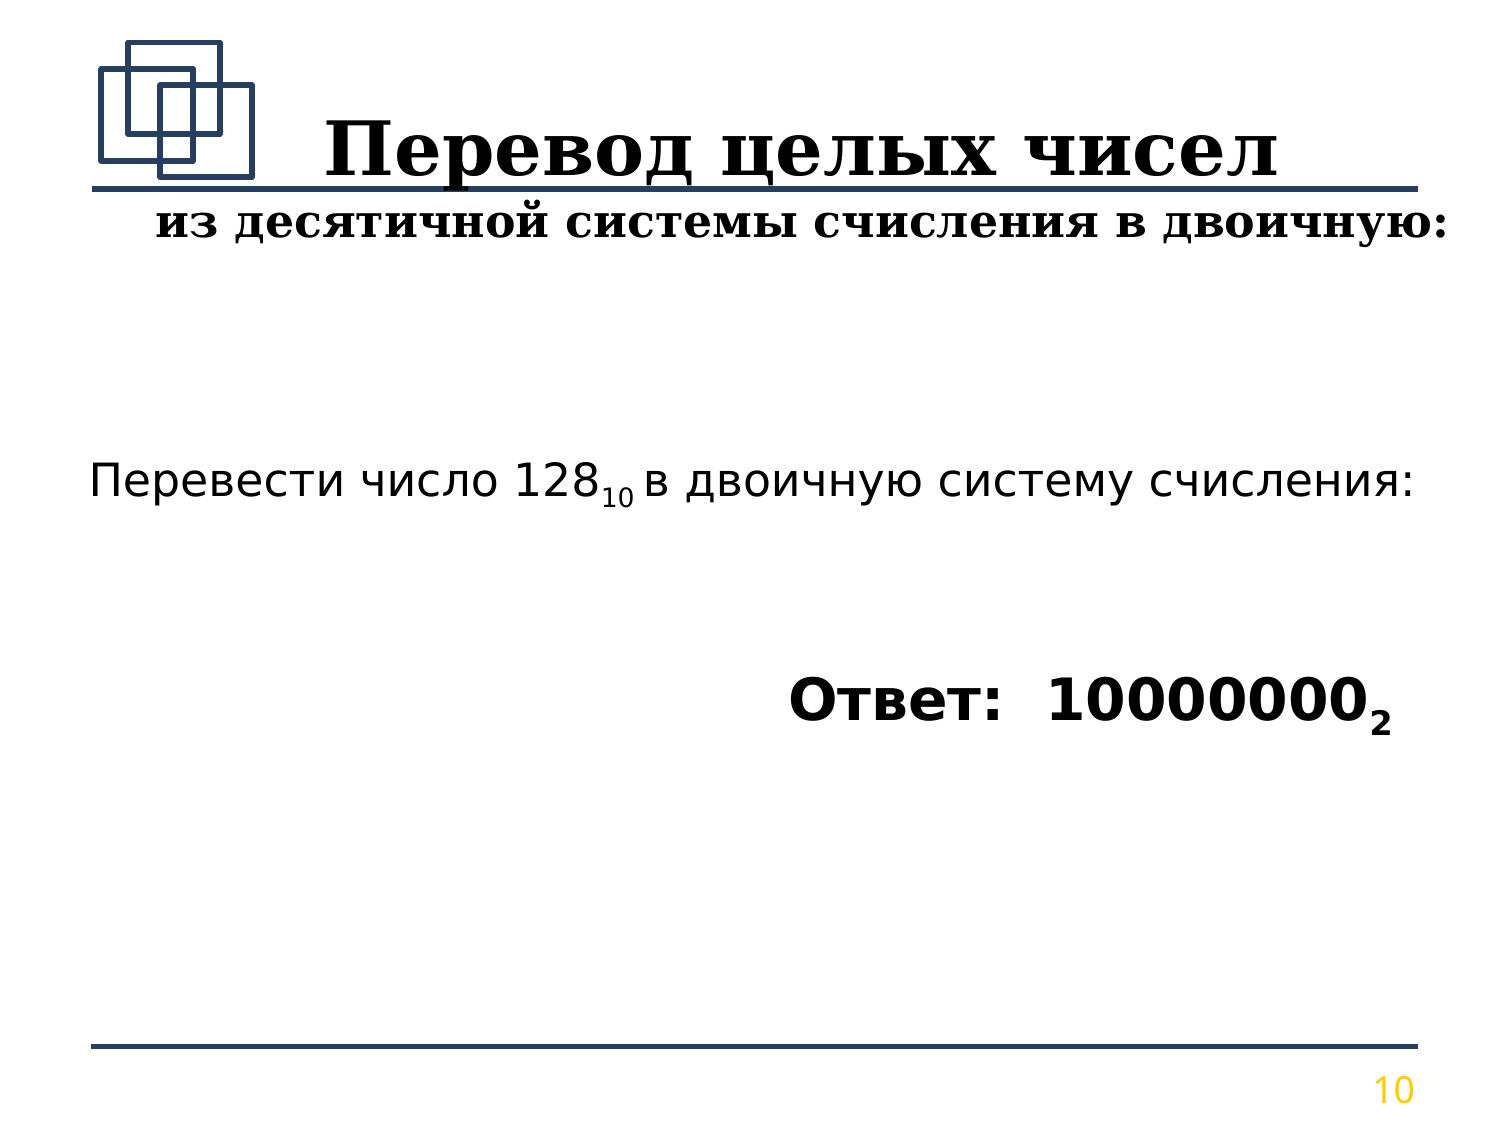

# Перевод целых чисел из десятичной системы счисления в двоичную:
 Перевести число 12810 в двоичную систему счисления:
Ответ: 100000002